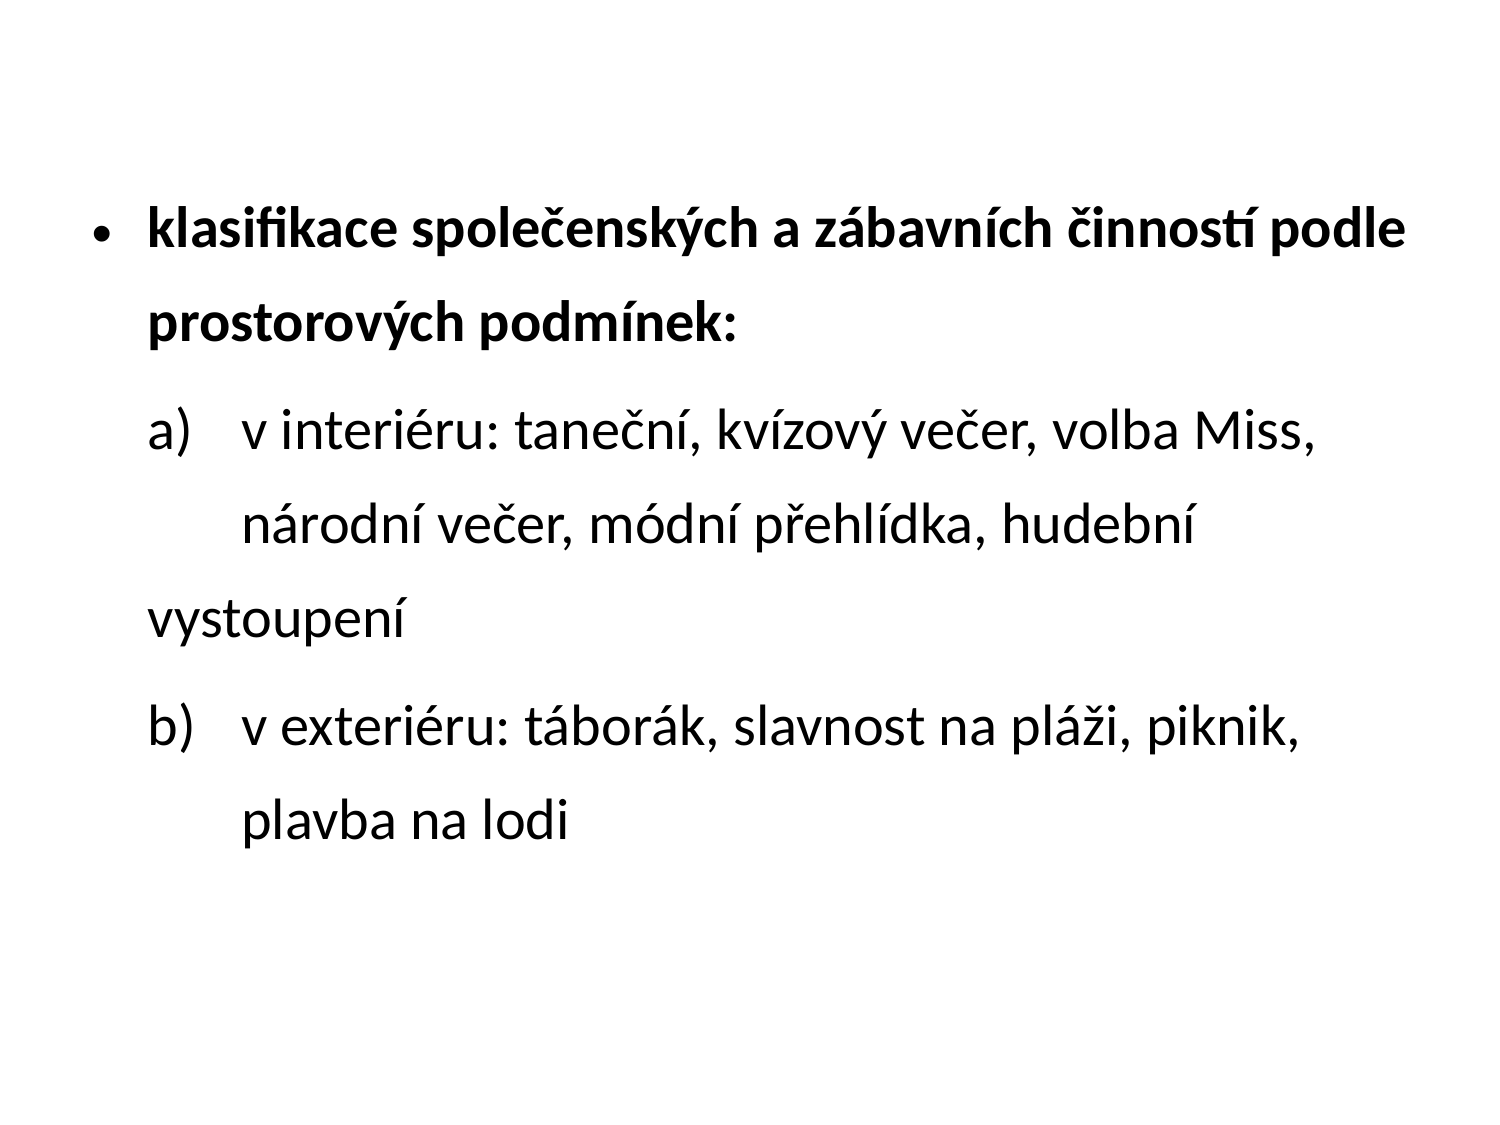

# klasifikace společenských a zábavních činností podle prostorových podmínek:
	a)	v interiéru: taneční, kvízový večer, volba Miss, 	národní večer, módní přehlídka, hudební 	vystoupení
	b)	v exteriéru: táborák, slavnost na pláži, piknik, 	plavba na lodi